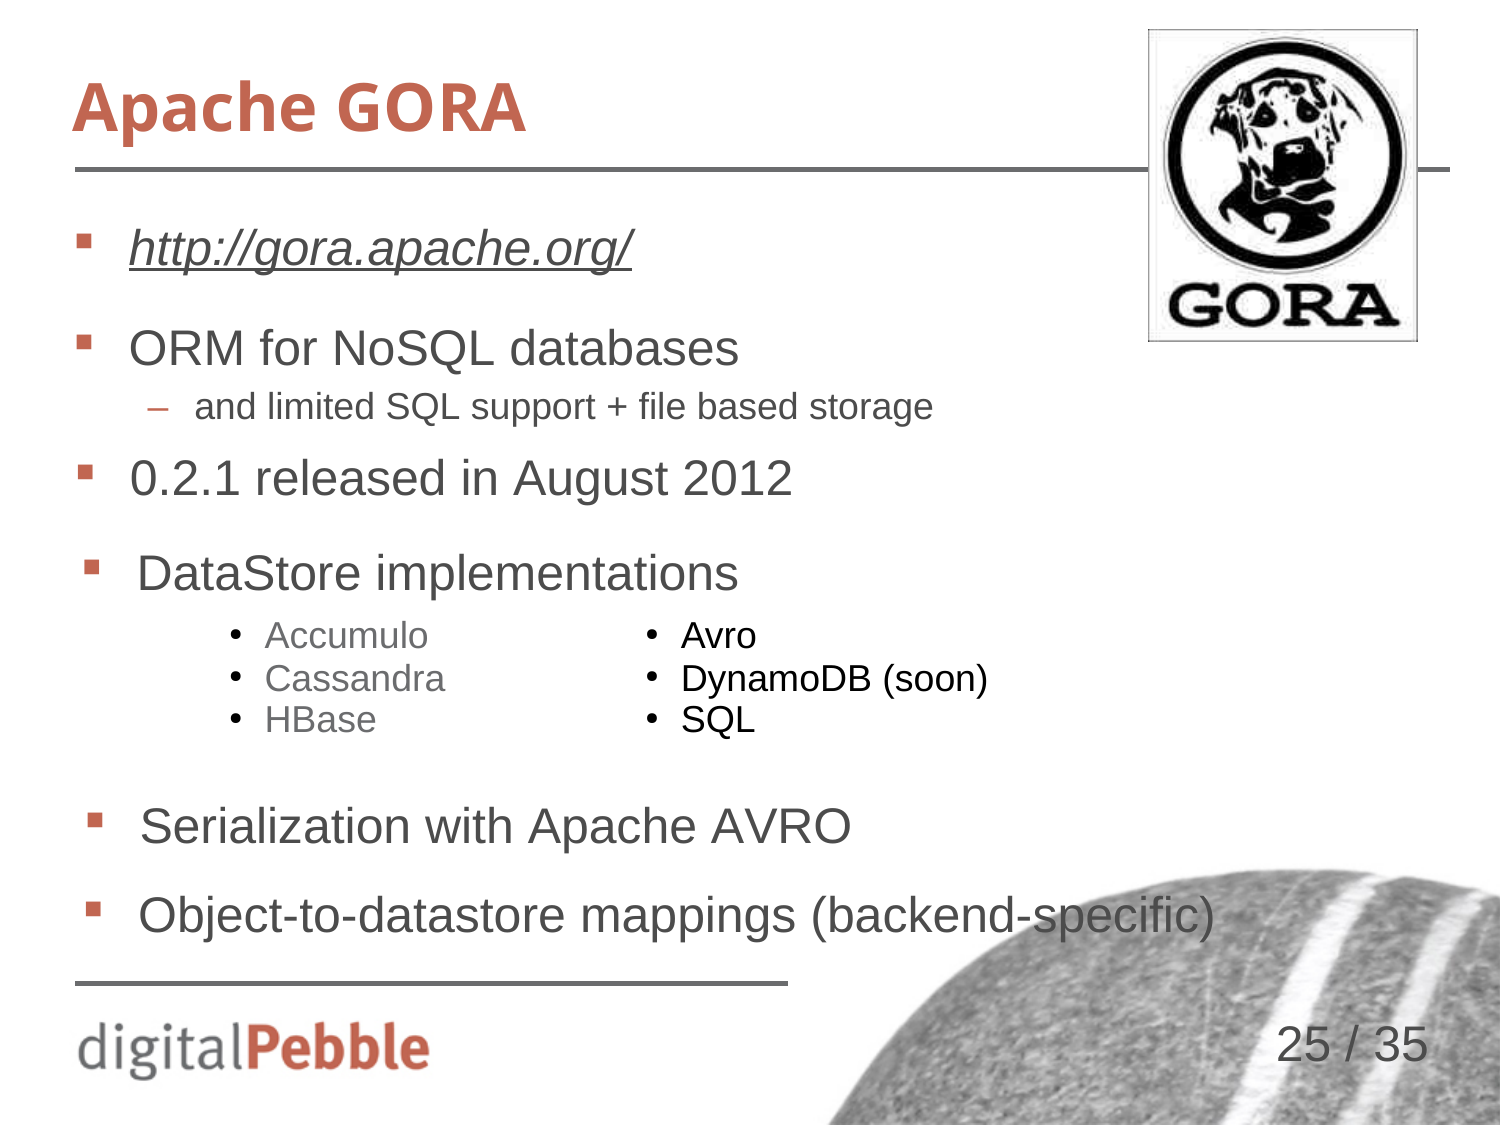

# Apache GORA
http://gora.apache.org/
ORM for NoSQL databases
and limited SQL support + file based storage
0.2.1 released in August 2012
DataStore implementations
| Accumulo Cassandra HBase | Avro DynamoDB (soon) SQL |
| --- | --- |
Serialization with Apache AVRO
Object-to-datastore mappings (backend-specific)